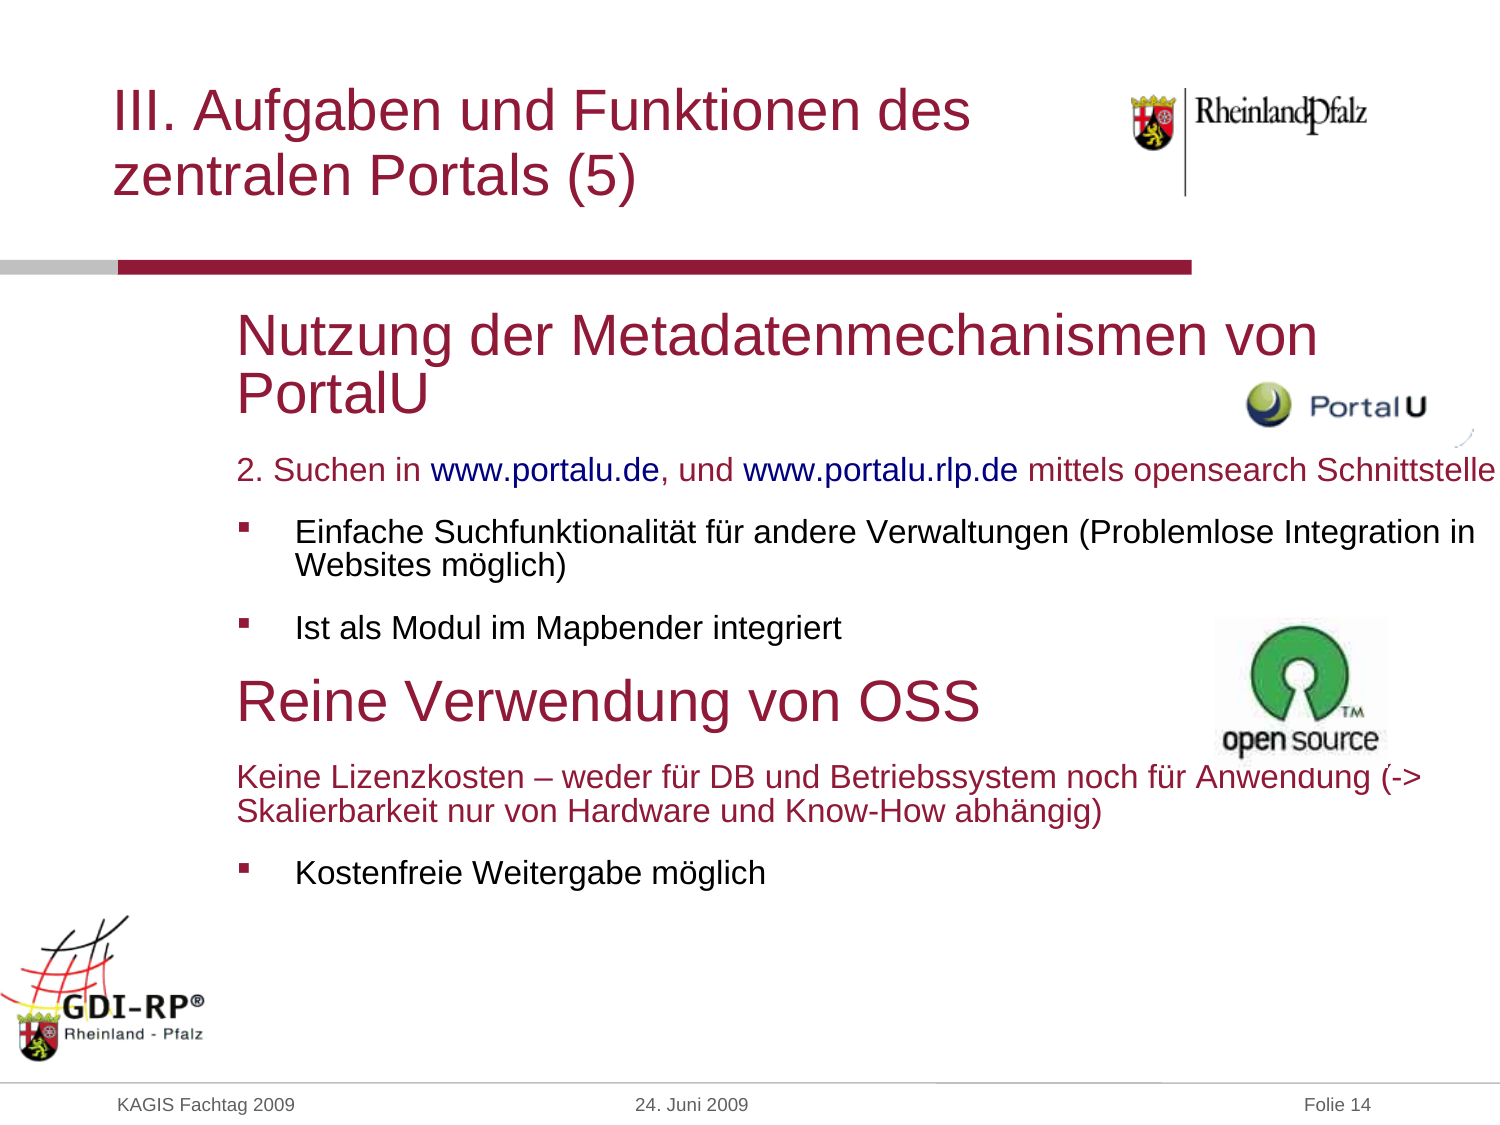

# III. Aufgaben und Funktionen des zentralen Portals (5)
Nutzung der Metadatenmechanismen von PortalU
2. Suchen in www.portalu.de, und www.portalu.rlp.de mittels opensearch Schnittstelle
Einfache Suchfunktionalität für andere Verwaltungen (Problemlose Integration in Websites möglich)
Ist als Modul im Mapbender integriert
Reine Verwendung von OSS
Keine Lizenzkosten – weder für DB und Betriebssystem noch für Anwendung (-> Skalierbarkeit nur von Hardware und Know-How abhängig)
Kostenfreie Weitergabe möglich